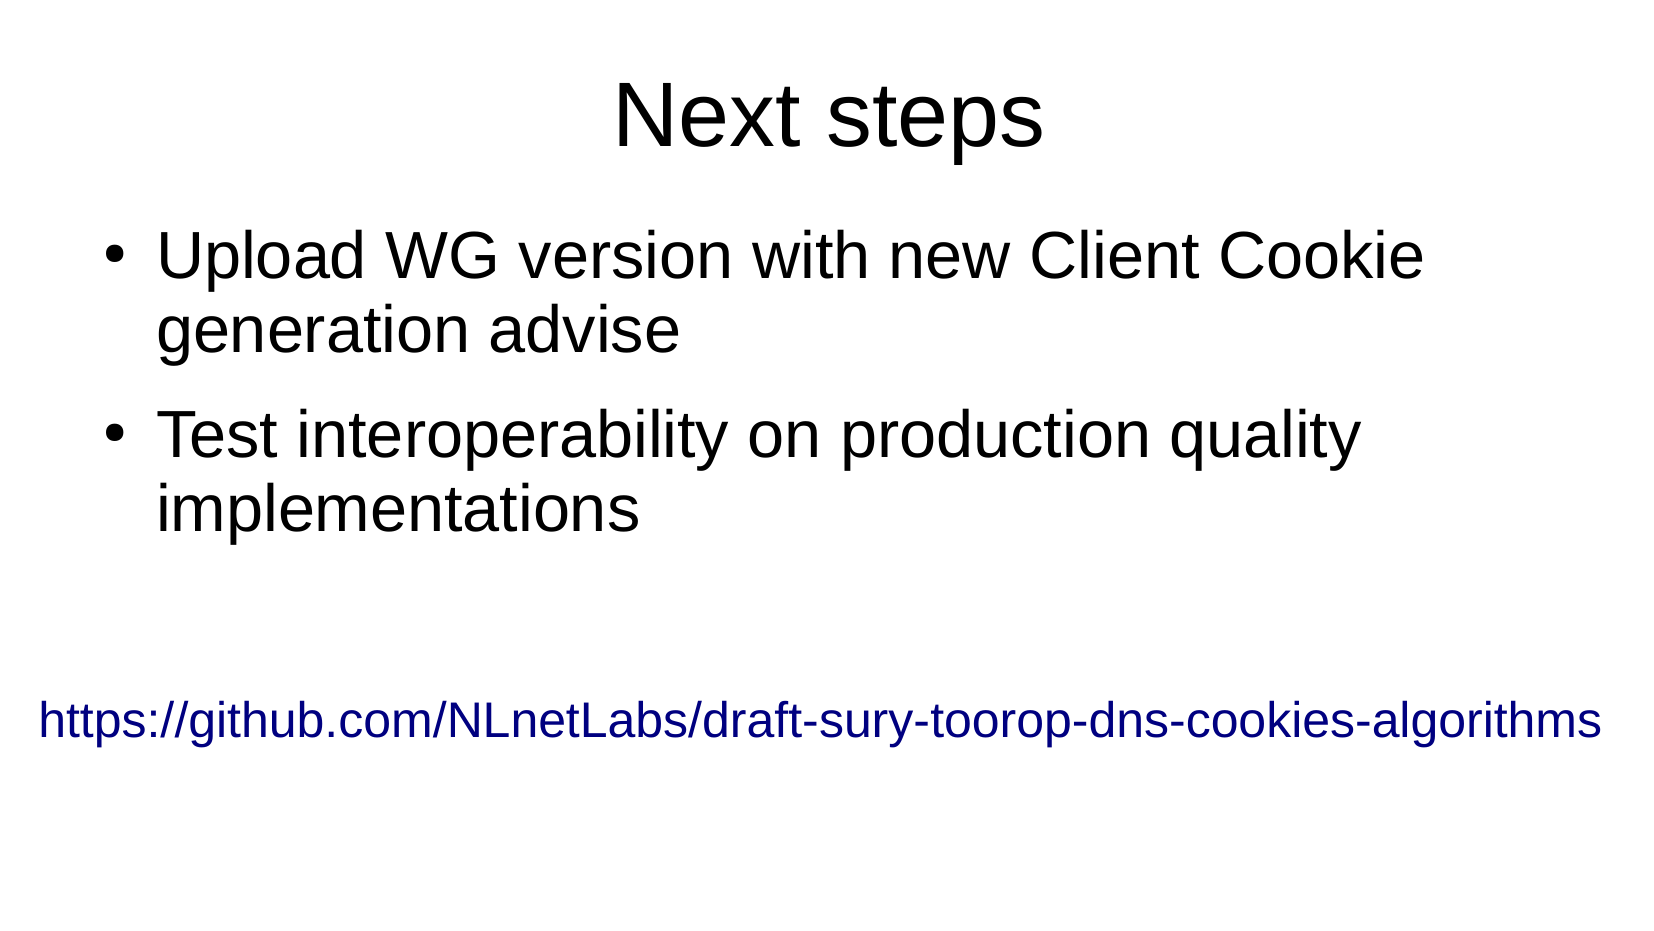

# Next steps
Upload WG version with new Client Cookie generation advise
Test interoperability on production quality implementations
https://github.com/NLnetLabs/draft-sury-toorop-dns-cookies-algorithms